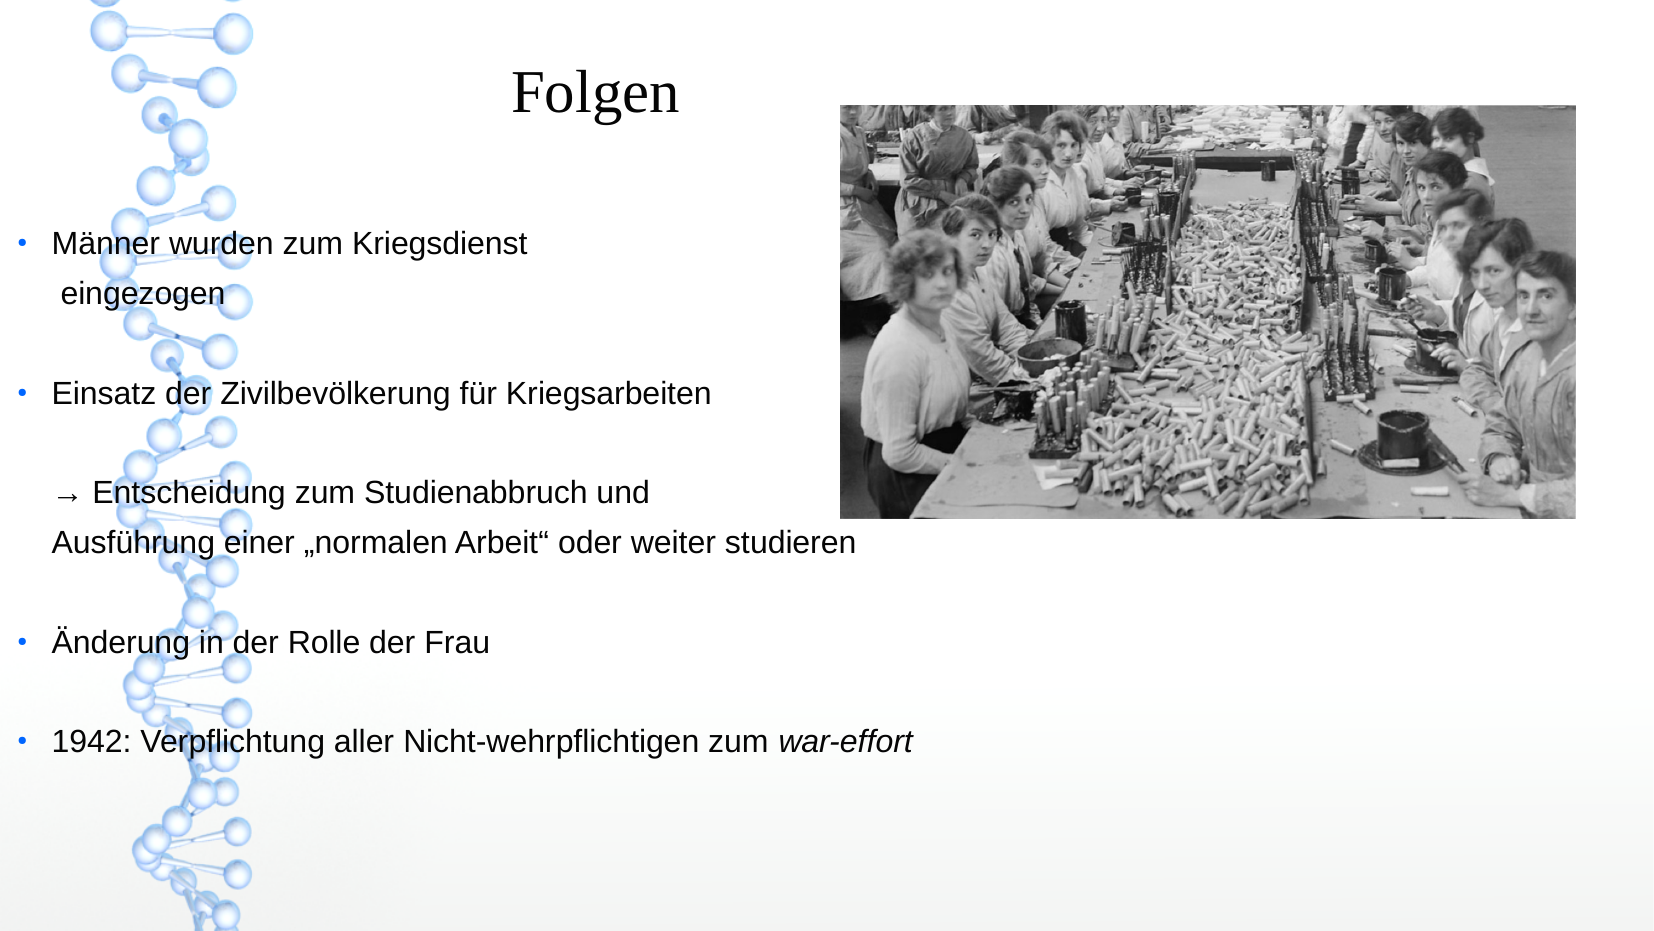

# Folgen
Männer wurden zum Kriegsdienst
 eingezogen
Einsatz der Zivilbevölkerung für Kriegsarbeiten
→ Entscheidung zum Studienabbruch und
Ausführung einer „normalen Arbeit“ oder weiter studieren
Änderung in der Rolle der Frau
1942: Verpflichtung aller Nicht-wehrpflichtigen zum war-effort